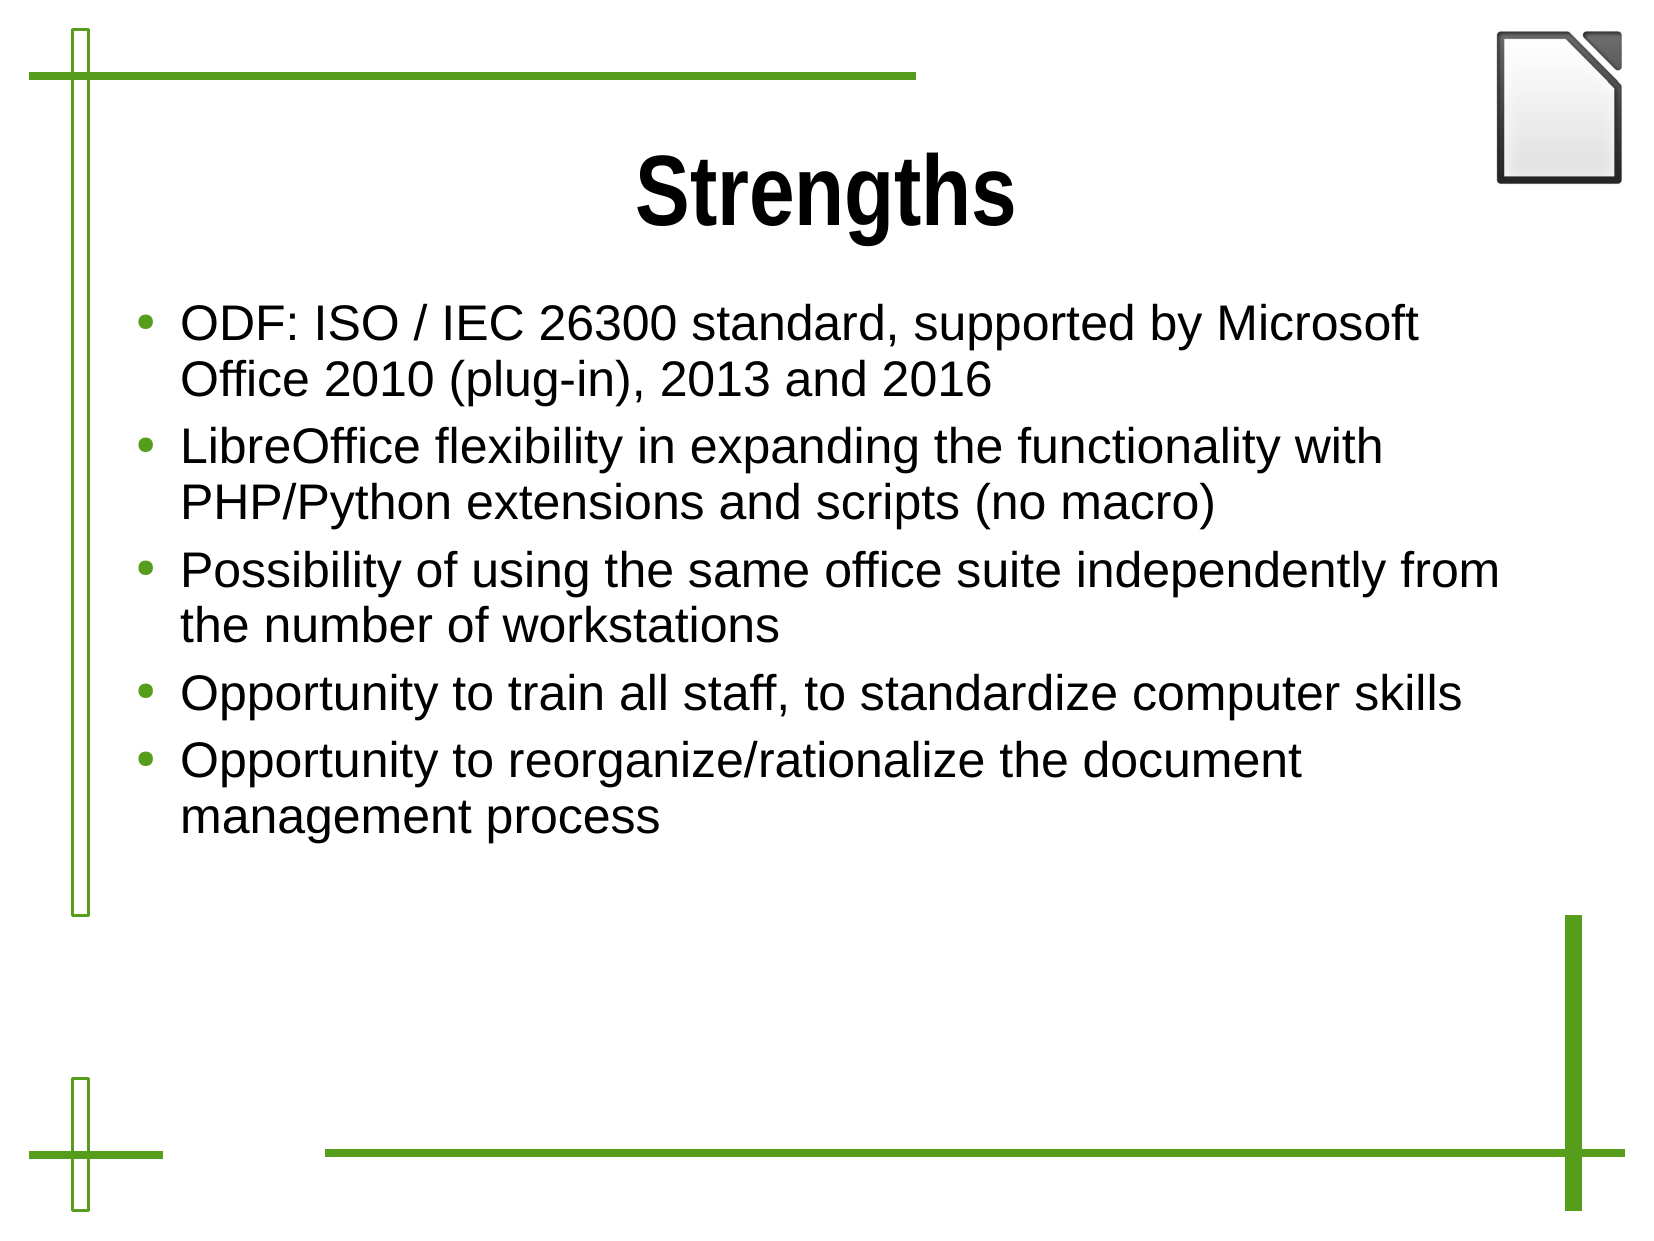

# Strengths
ODF: ISO / IEC 26300 standard, supported by Microsoft Office 2010 (plug-in), 2013 and 2016
LibreOffice flexibility in expanding the functionality with PHP/Python extensions and scripts (no macro)
Possibility of using the same office suite independently from the number of workstations
Opportunity to train all staff, to standardize computer skills
Opportunity to reorganize/rationalize the document management process